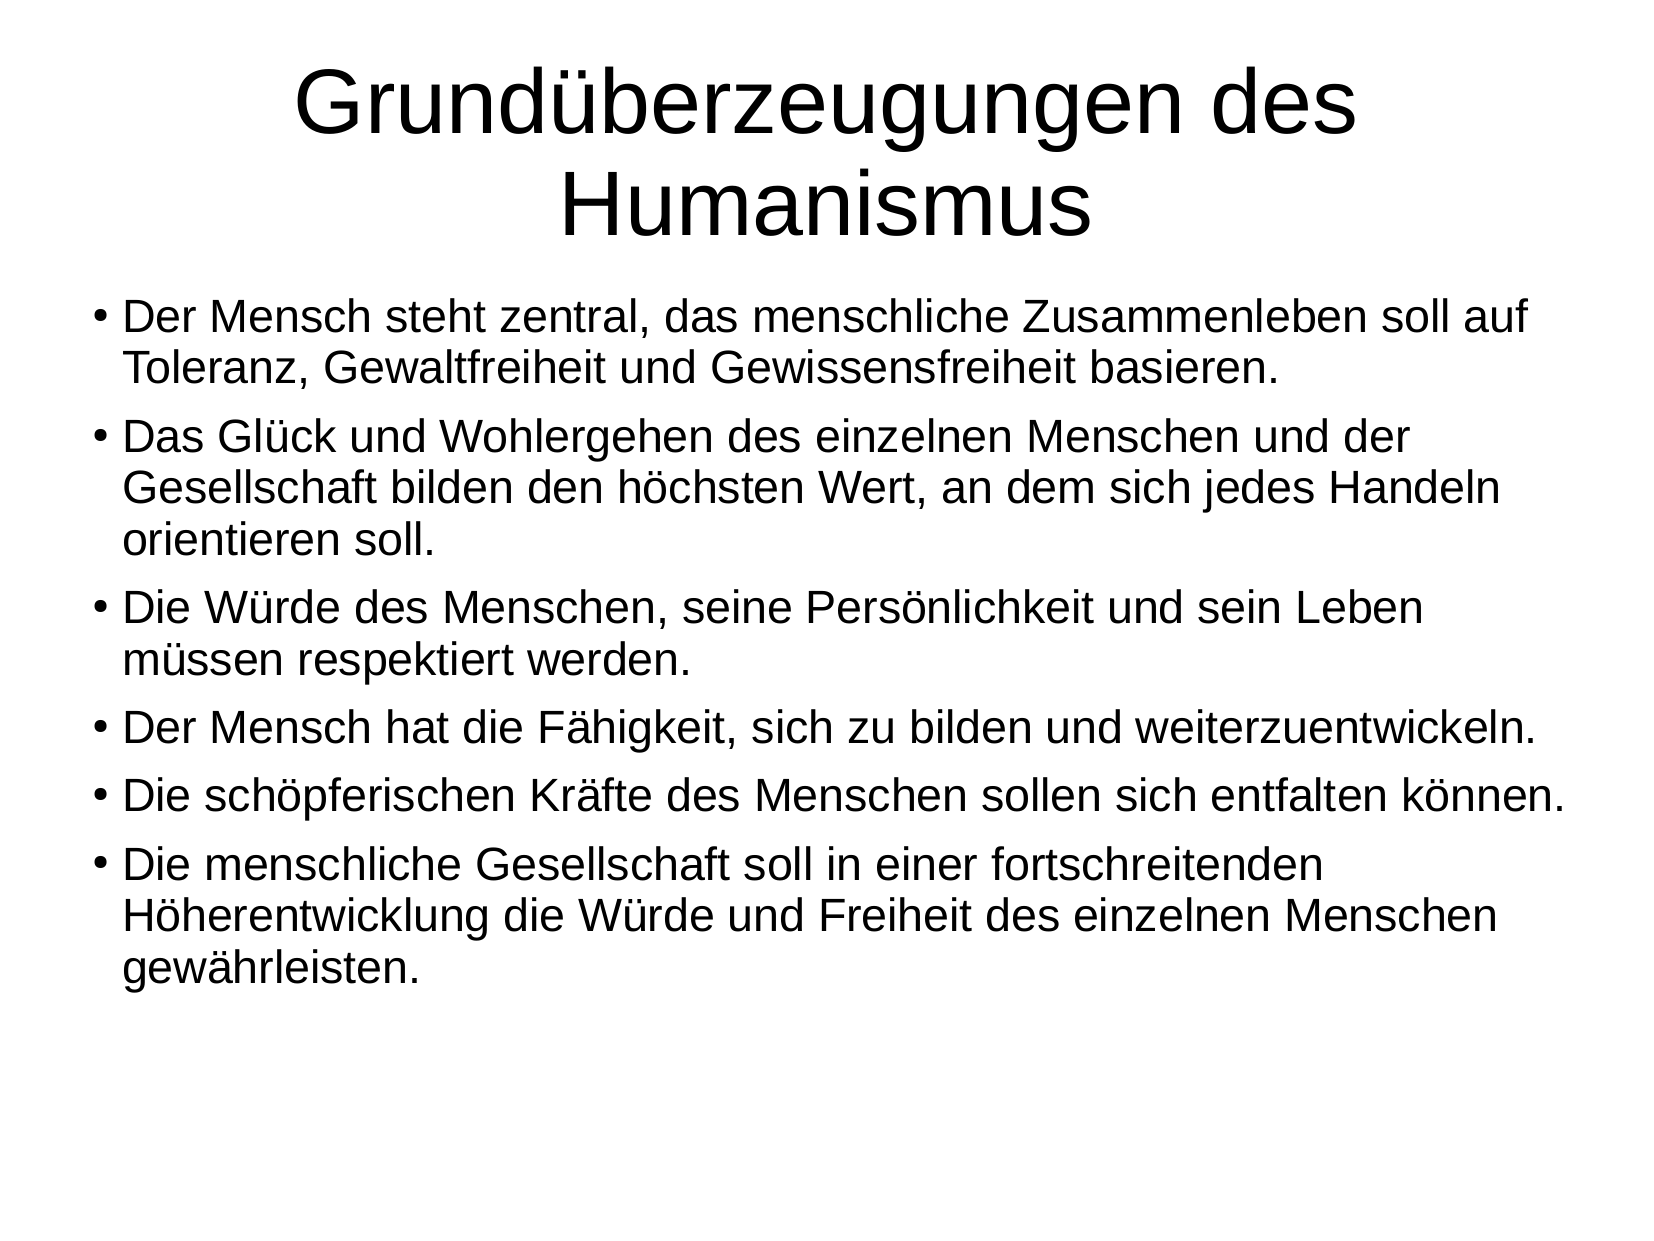

# Grundüberzeugungen des Humanismus
Der Mensch steht zentral, das menschliche Zusammenleben soll auf Toleranz, Gewaltfreiheit und Gewissensfreiheit basieren.
Das Glück und Wohlergehen des einzelnen Menschen und der Gesellschaft bilden den höchsten Wert, an dem sich jedes Handeln orientieren soll.
Die Würde des Menschen, seine Persönlichkeit und sein Leben müssen respektiert werden.
Der Mensch hat die Fähigkeit, sich zu bilden und weiterzuentwickeln.
Die schöpferischen Kräfte des Menschen sollen sich entfalten können.
Die menschliche Gesellschaft soll in einer fortschreitenden Höherentwicklung die Würde und Freiheit des einzelnen Menschen gewährleisten.